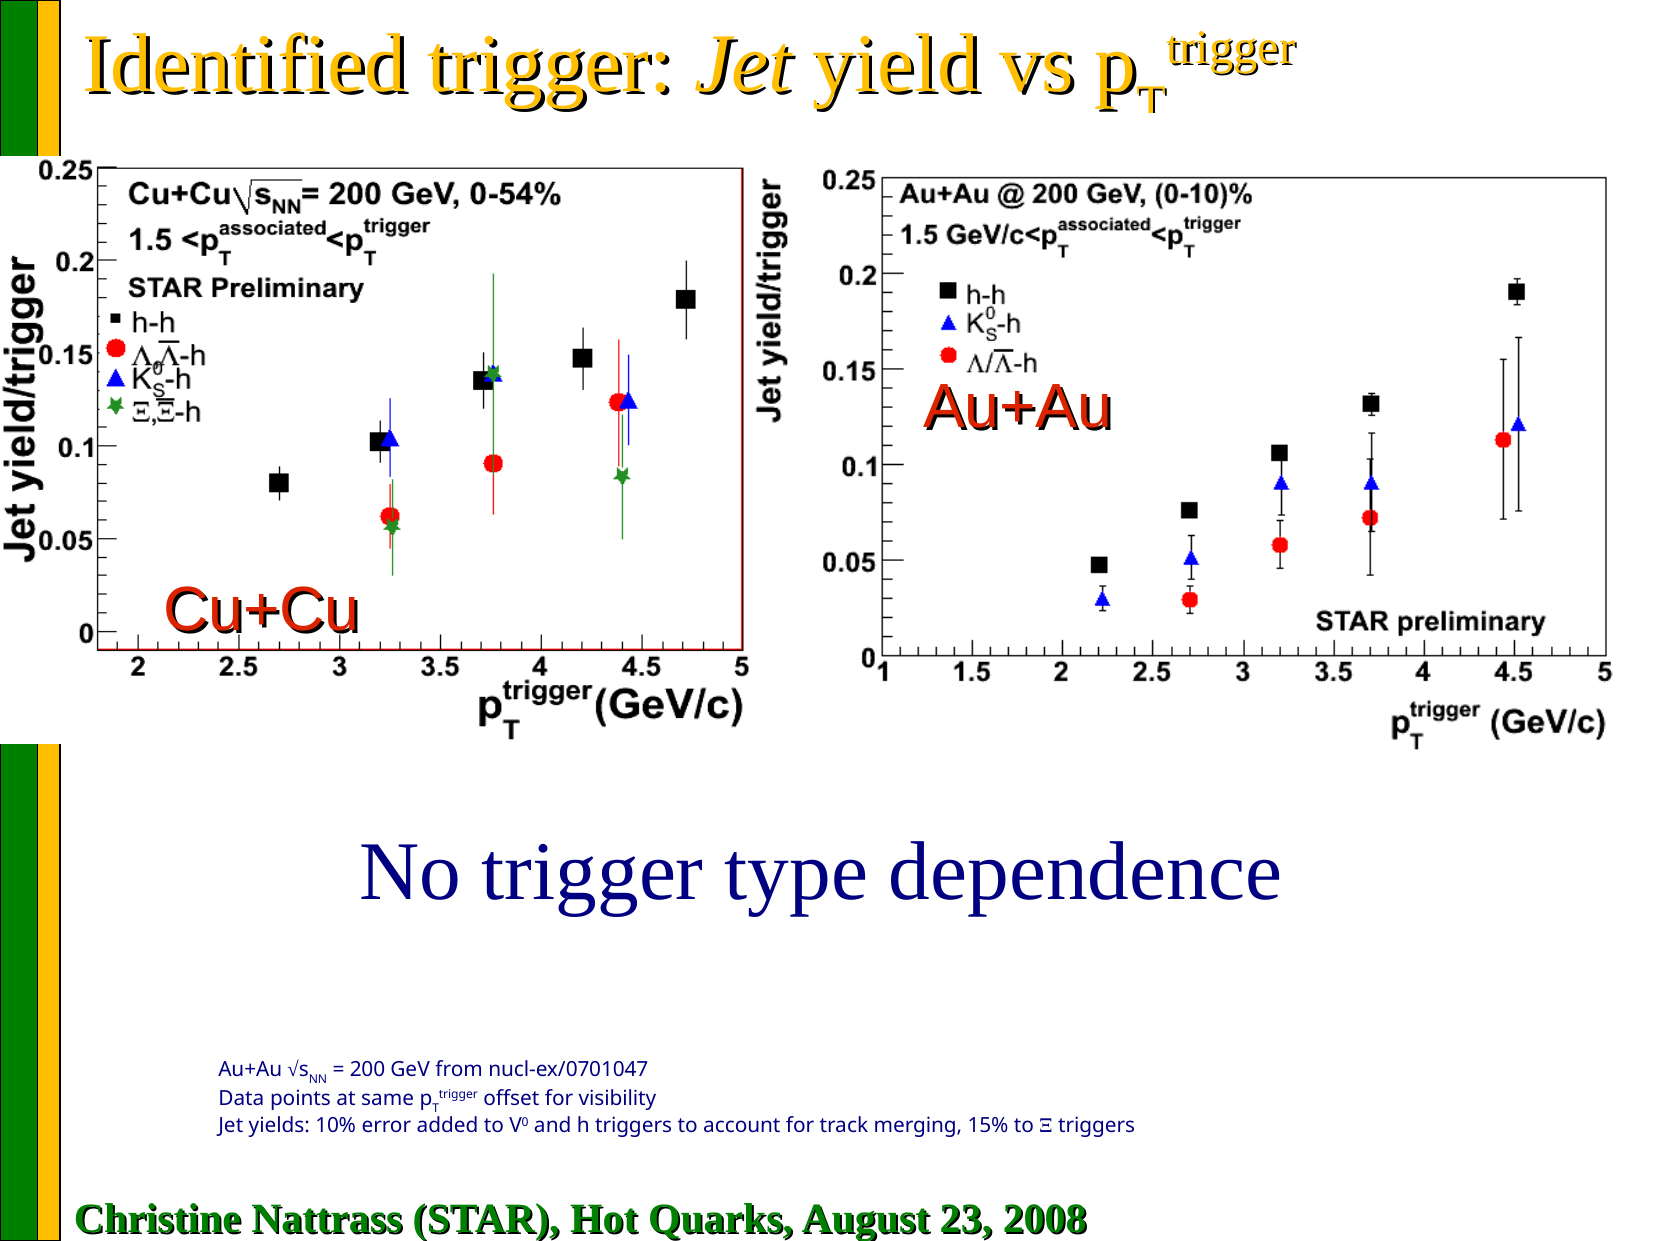

# Identified trigger: Jet yield vs pTtrigger
Au+Au
Cu+Cu
No trigger type dependence
Au+Au √sNN = 200 GeV from nucl-ex/0701047
Data points at same pTtrigger offset for visibility
Jet yields: 10% error added to V0 and h triggers to account for track merging, 15% to  triggers